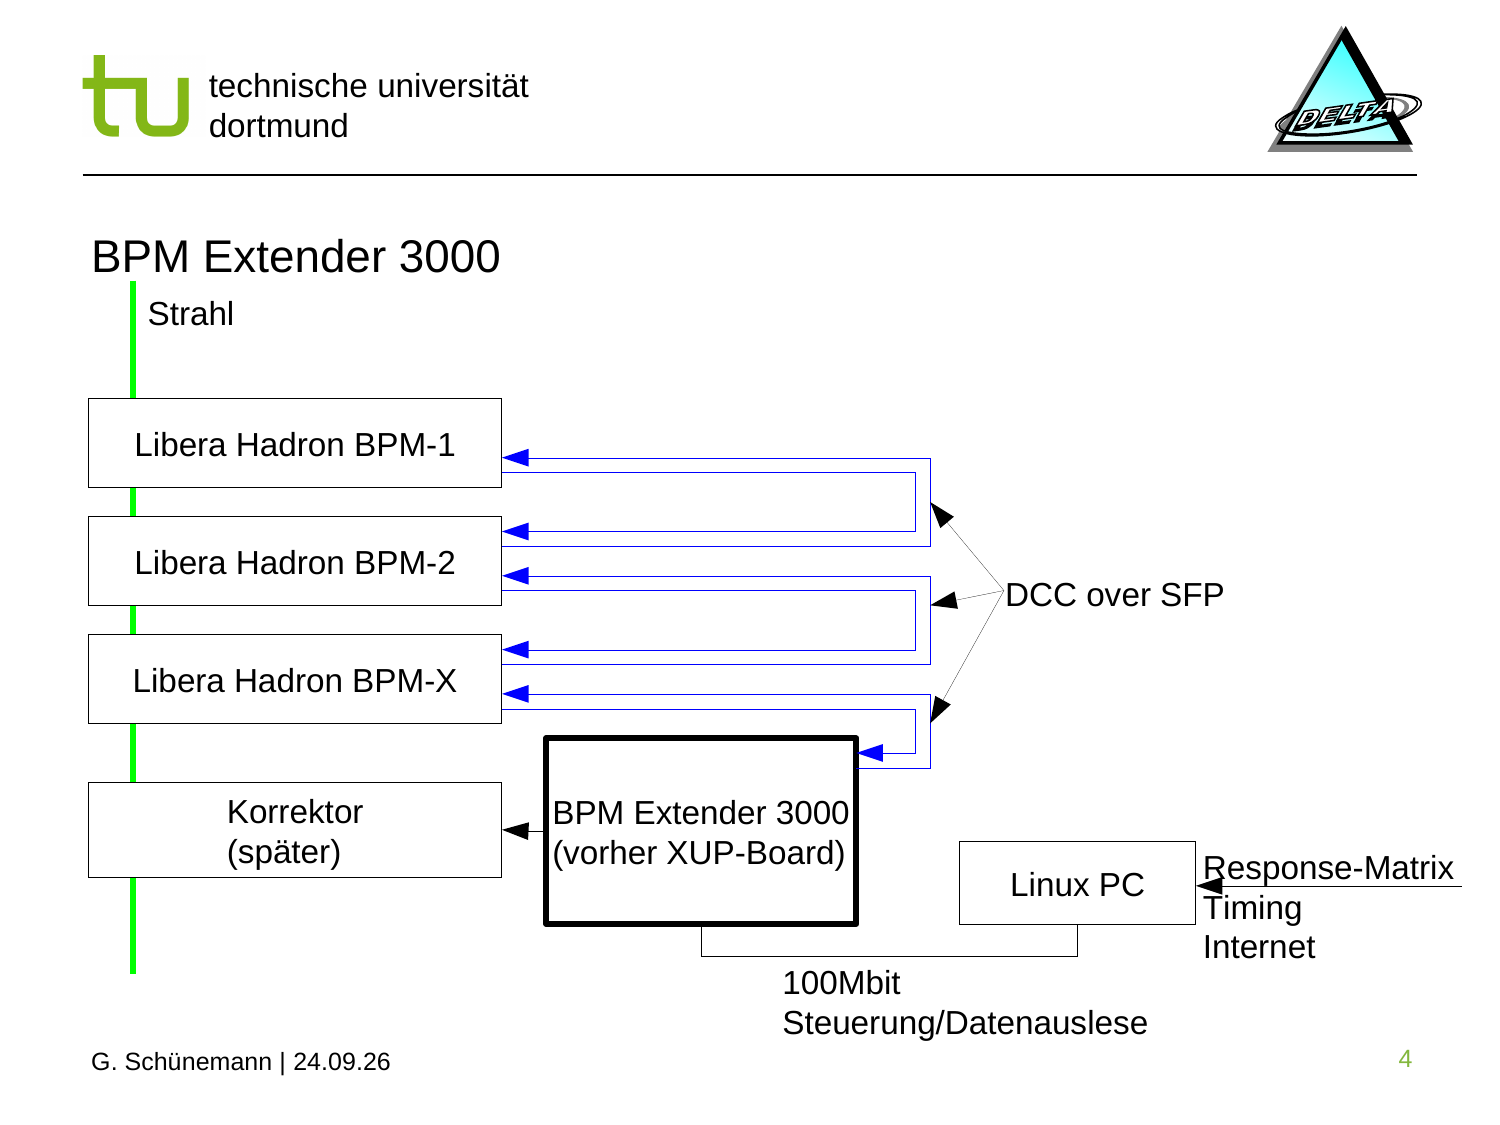

# BPM Extender 3000
Strahl
Libera Hadron BPM-1
Libera Hadron BPM-2
DCC over SFP
Libera Hadron BPM-X
BPM Extender 3000
(vorher XUP-Board)
Korrektor
(später)
Linux PC
Response-Matrix
Timing
Internet
100Mbit
Steuerung/Datenauslese